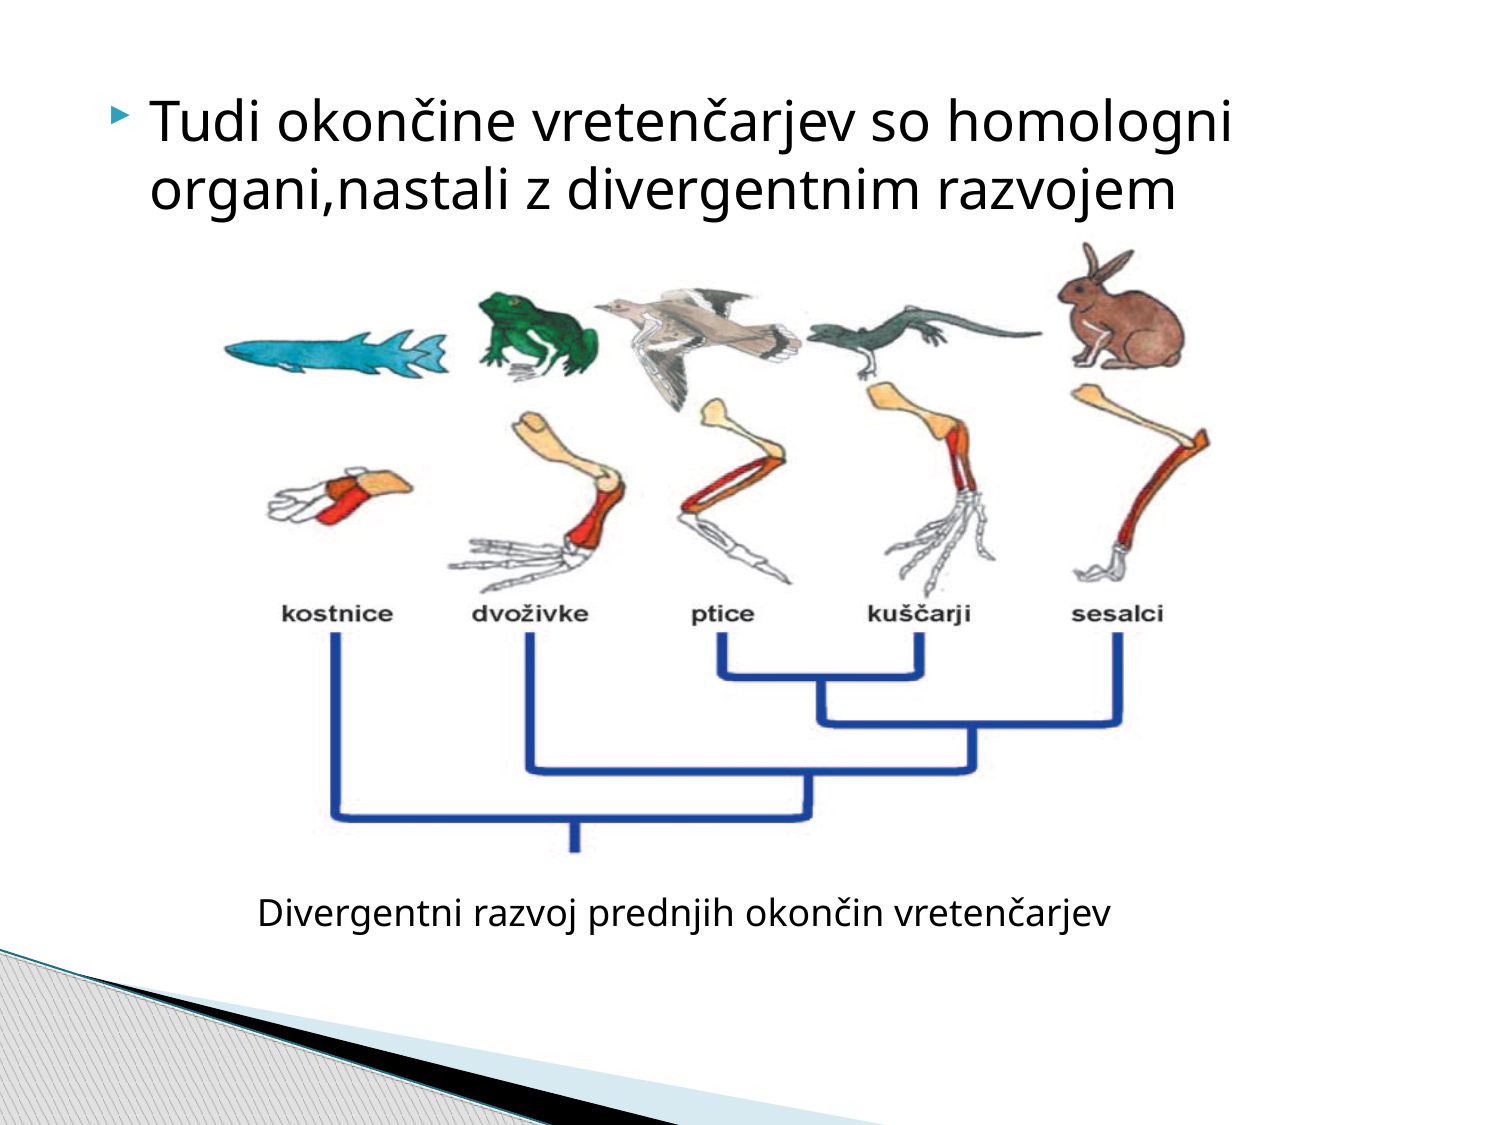

#
Tudi okončine vretenčarjev so homologni organi,nastali z divergentnim razvojem
Divergentni razvoj prednjih okončin vretenčarjev